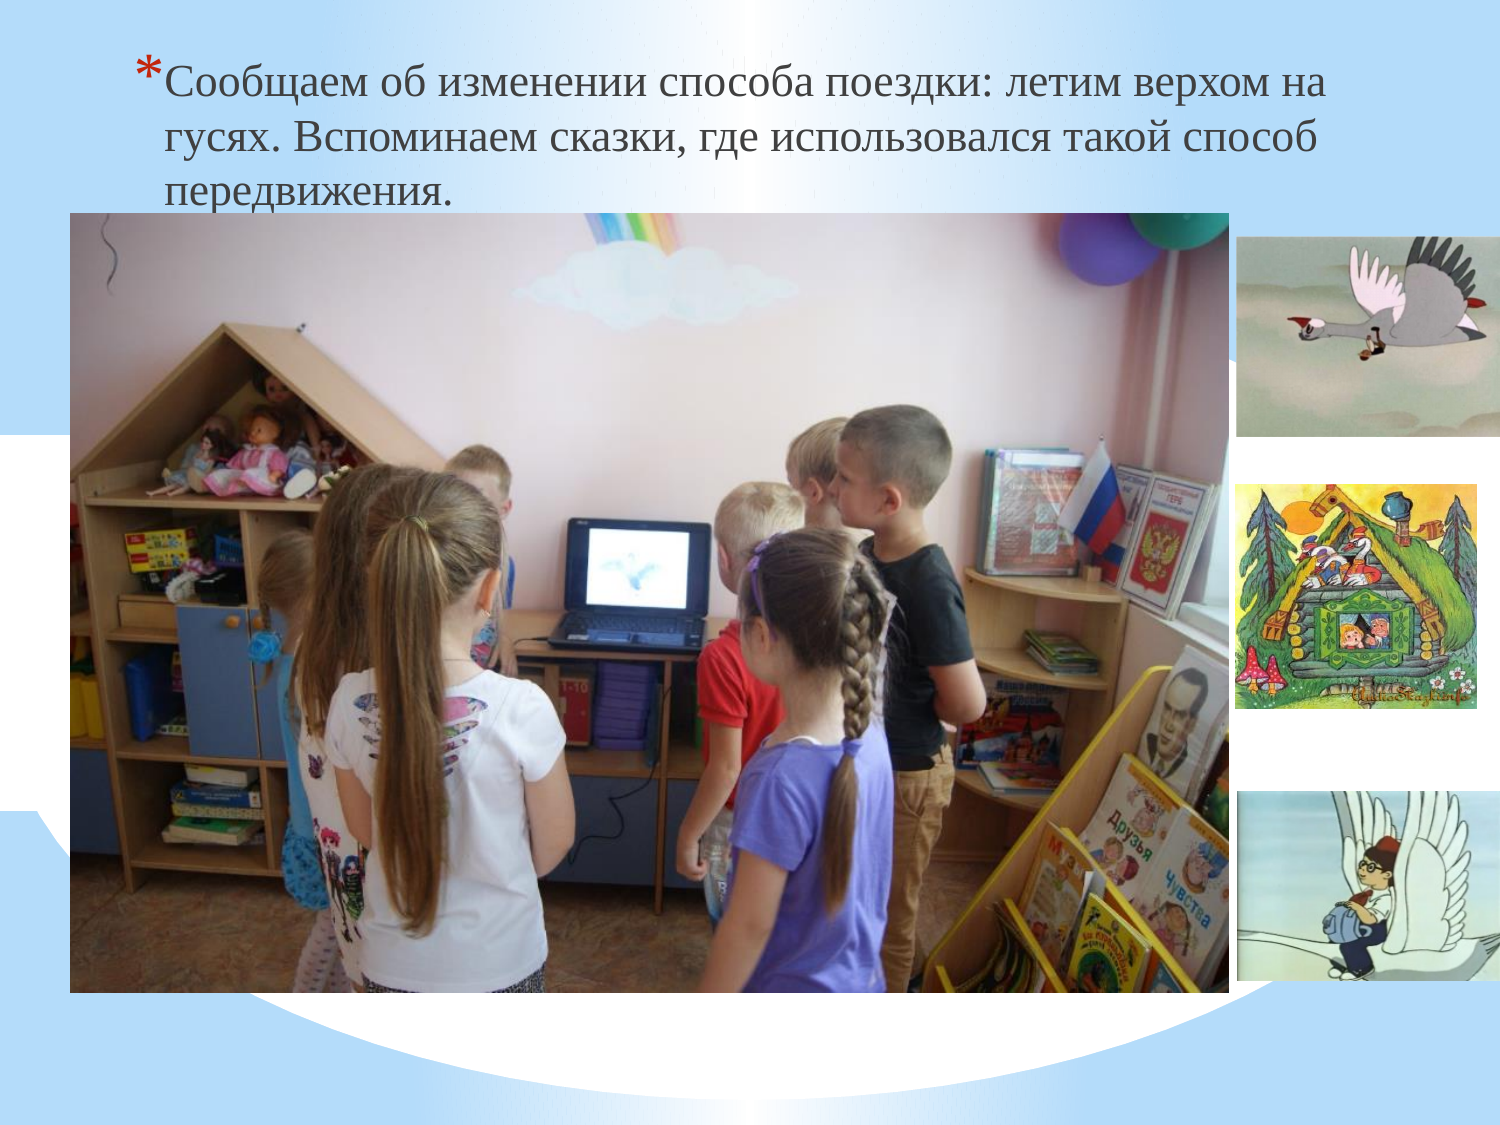

# Сообщаем об изменении способа поездки: летим верхом на гусях. Вспоминаем сказки, где использовался такой способ передвижения.